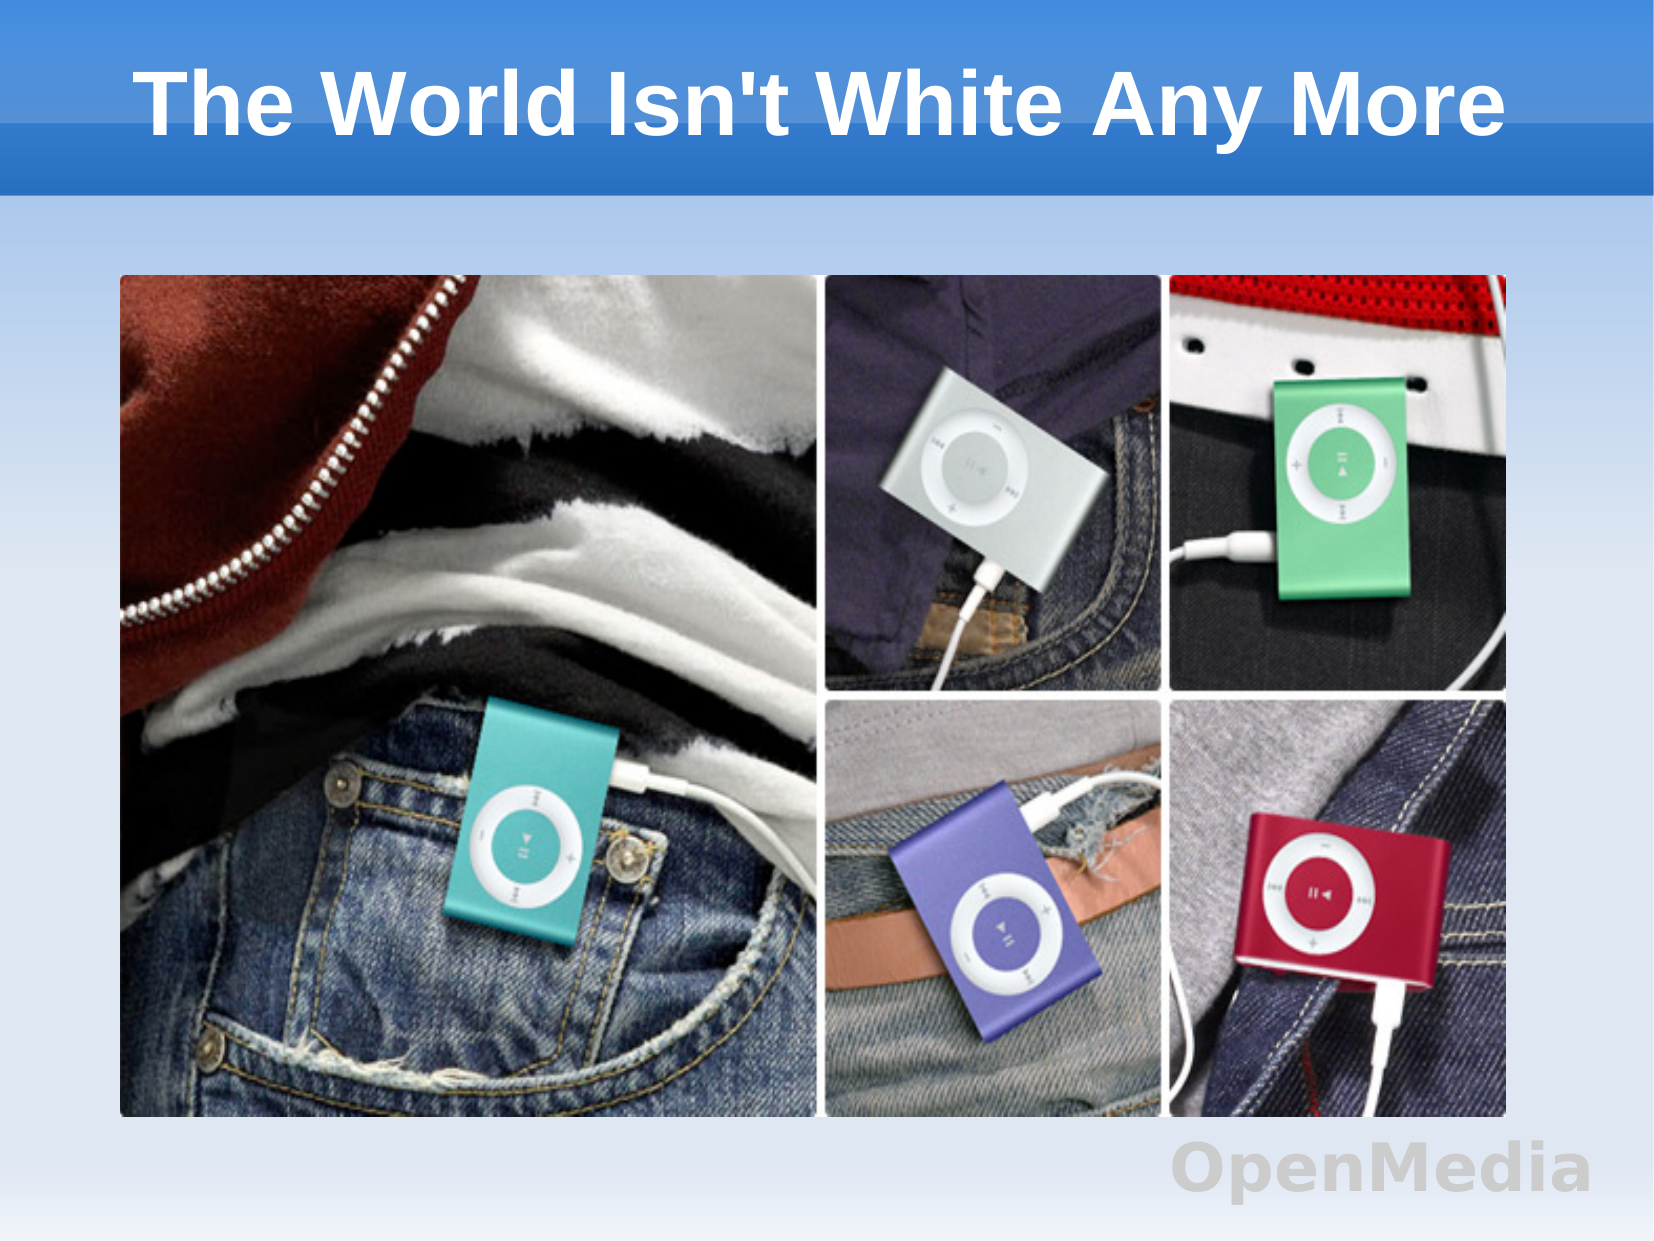

# The World Isn't White Any More
20